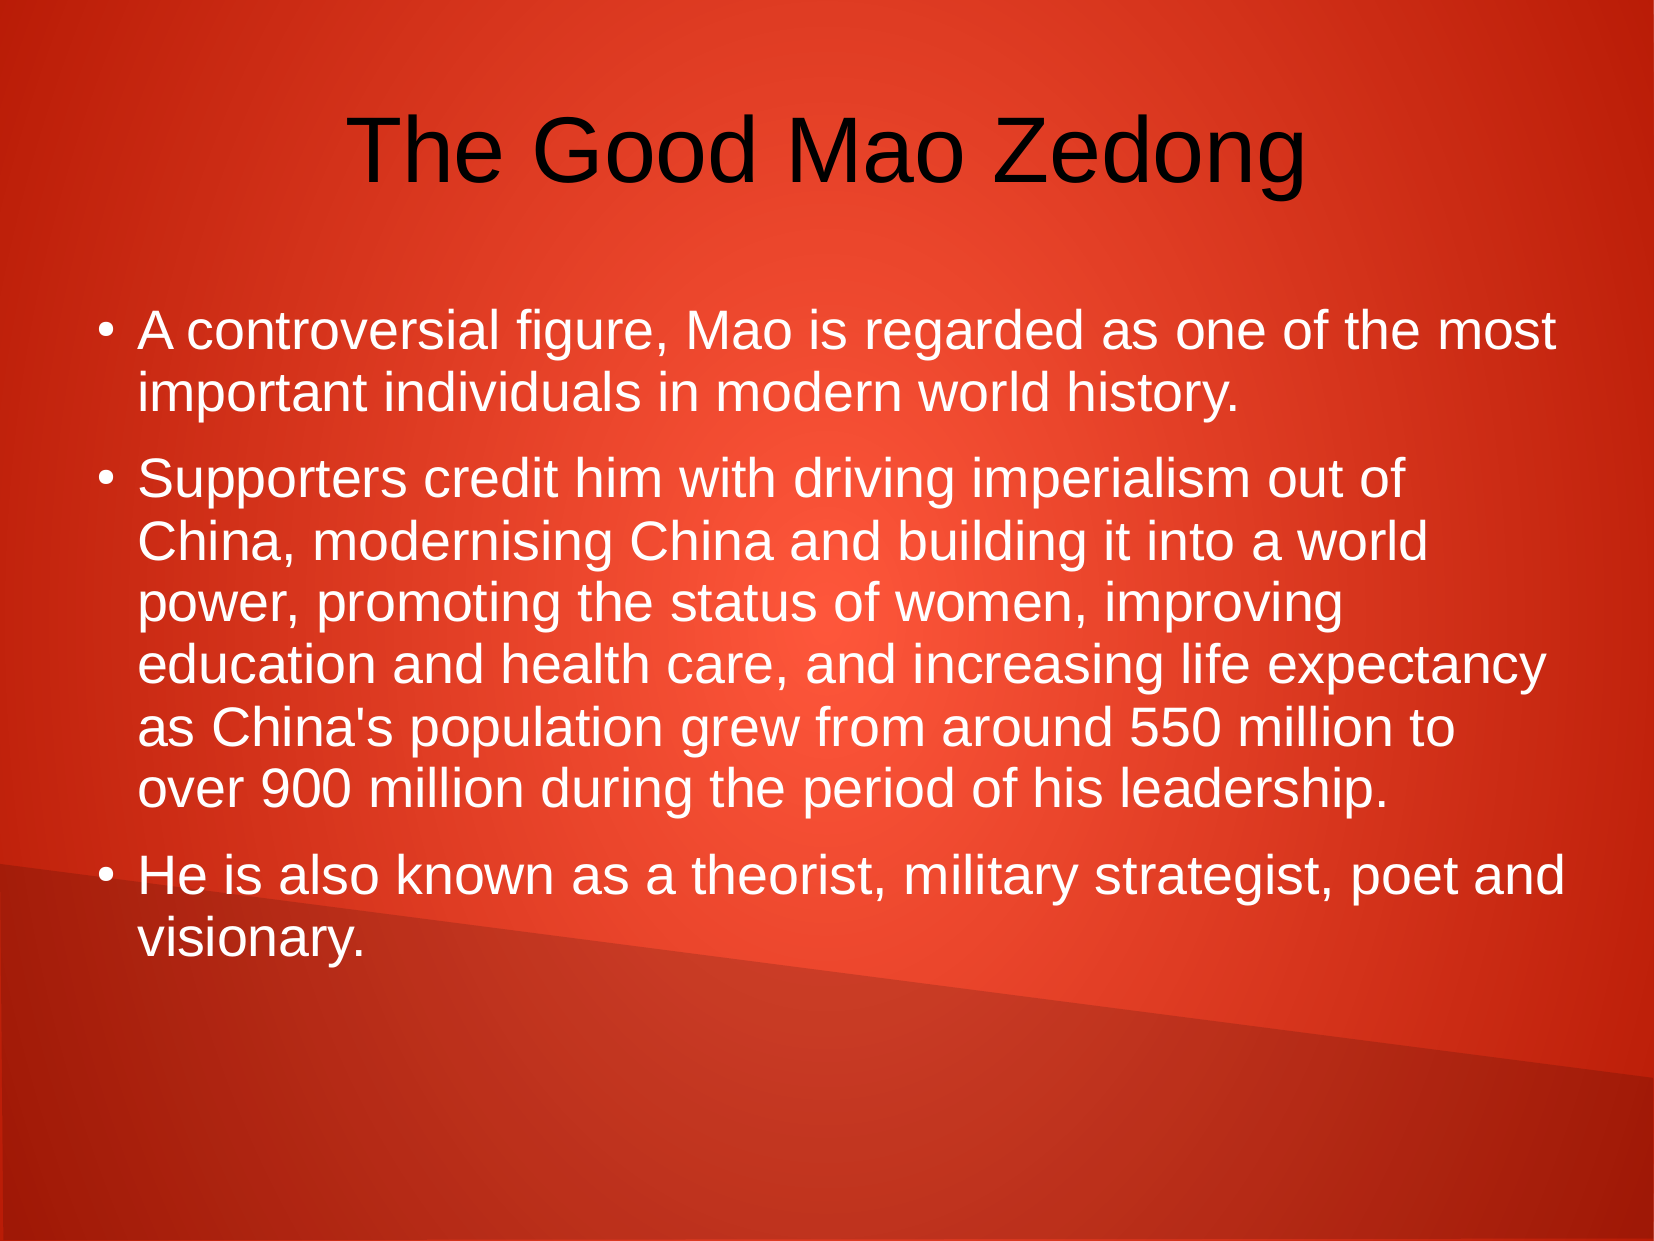

# The Good Mao Zedong
A controversial figure, Mao is regarded as one of the most important individuals in modern world history.
Supporters credit him with driving imperialism out of China, modernising China and building it into a world power, promoting the status of women, improving education and health care, and increasing life expectancy as China's population grew from around 550 million to over 900 million during the period of his leadership.
He is also known as a theorist, military strategist, poet and visionary.